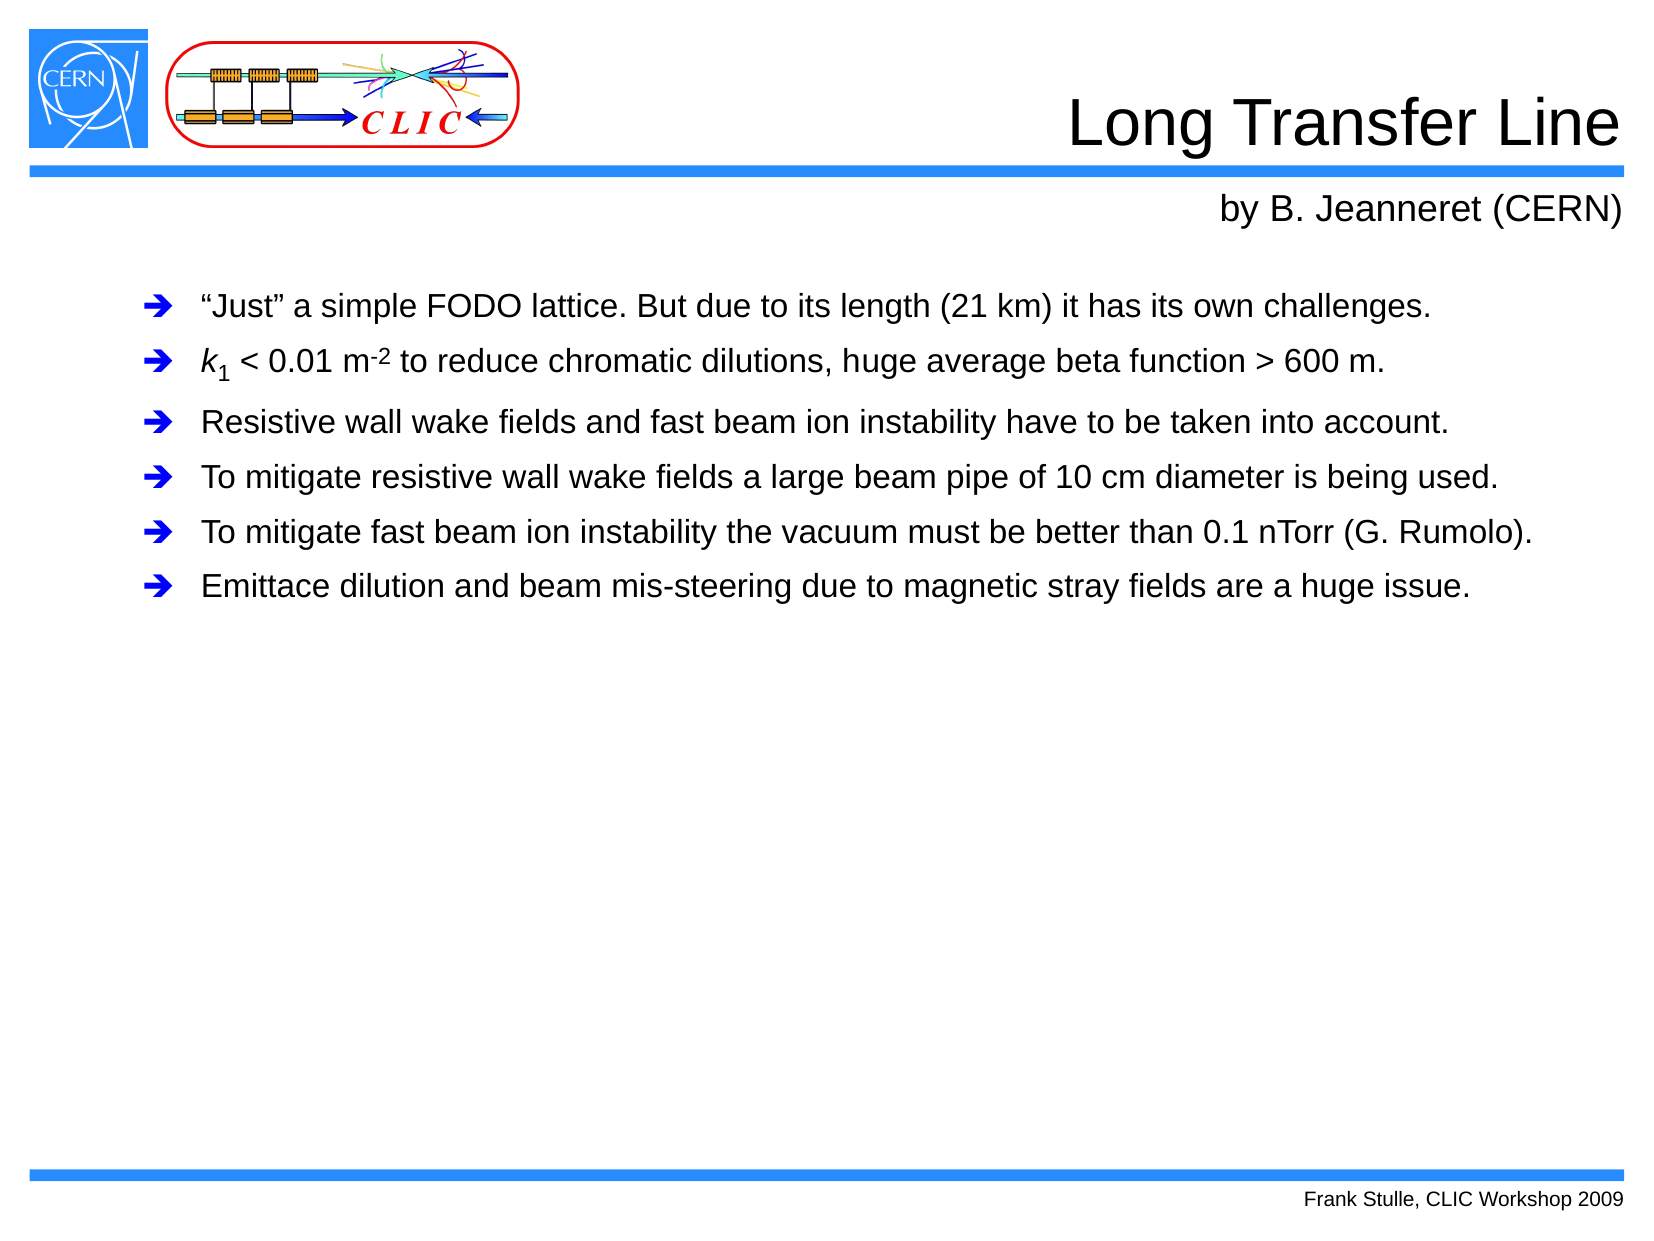

# Long Transfer Line
by B. Jeanneret (CERN)
	“Just” a simple FODO lattice. But due to its length (21 km) it has its own challenges.
	k1 < 0.01 m-2 to reduce chromatic dilutions, huge average beta function > 600 m.
	Resistive wall wake fields and fast beam ion instability have to be taken into account.
	To mitigate resistive wall wake fields a large beam pipe of 10 cm diameter is being used.
	To mitigate fast beam ion instability the vacuum must be better than 0.1 nTorr (G. Rumolo).
	Emittace dilution and beam mis-steering due to magnetic stray fields are a huge issue.